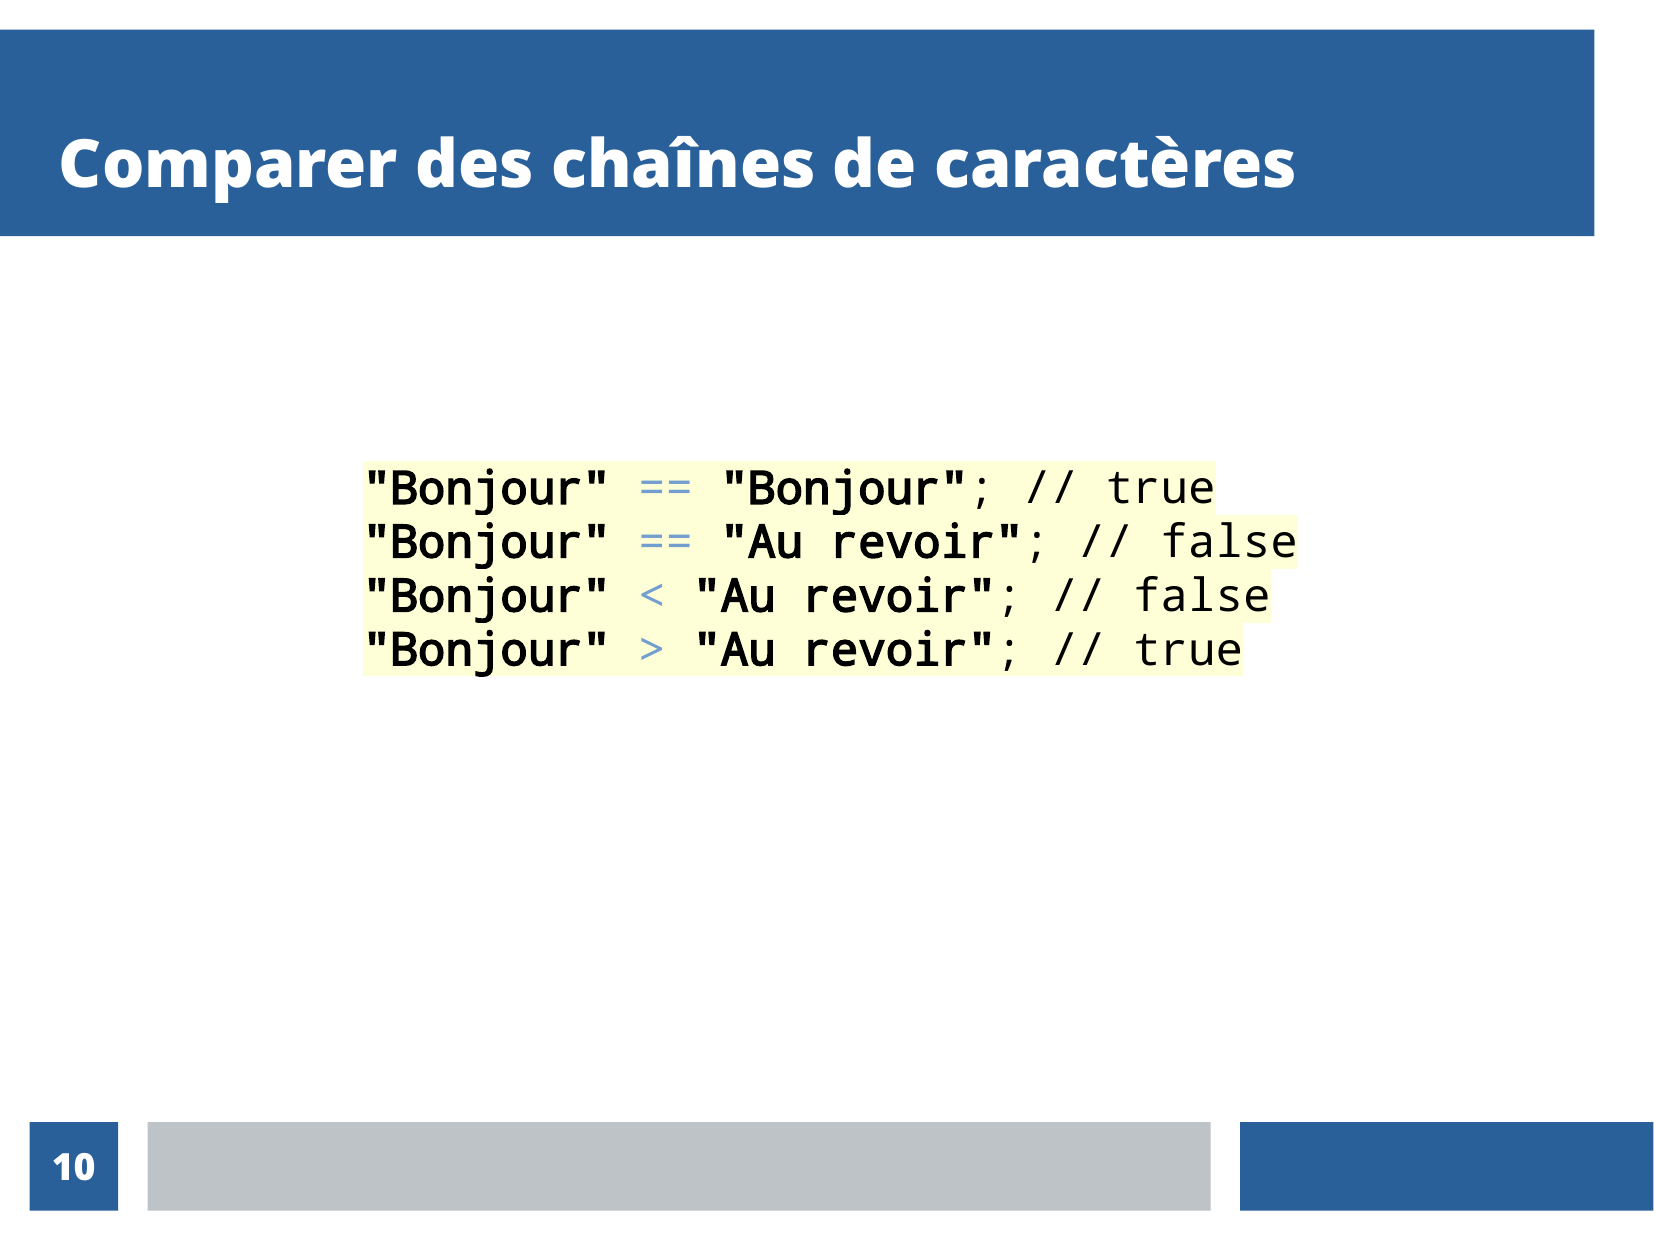

# Comparer des chaînes de caractères
"Bonjour" == "Bonjour"; // true
"Bonjour" == "Au revoir"; // false
"Bonjour" < "Au revoir"; // false
"Bonjour" > "Au revoir"; // true
10